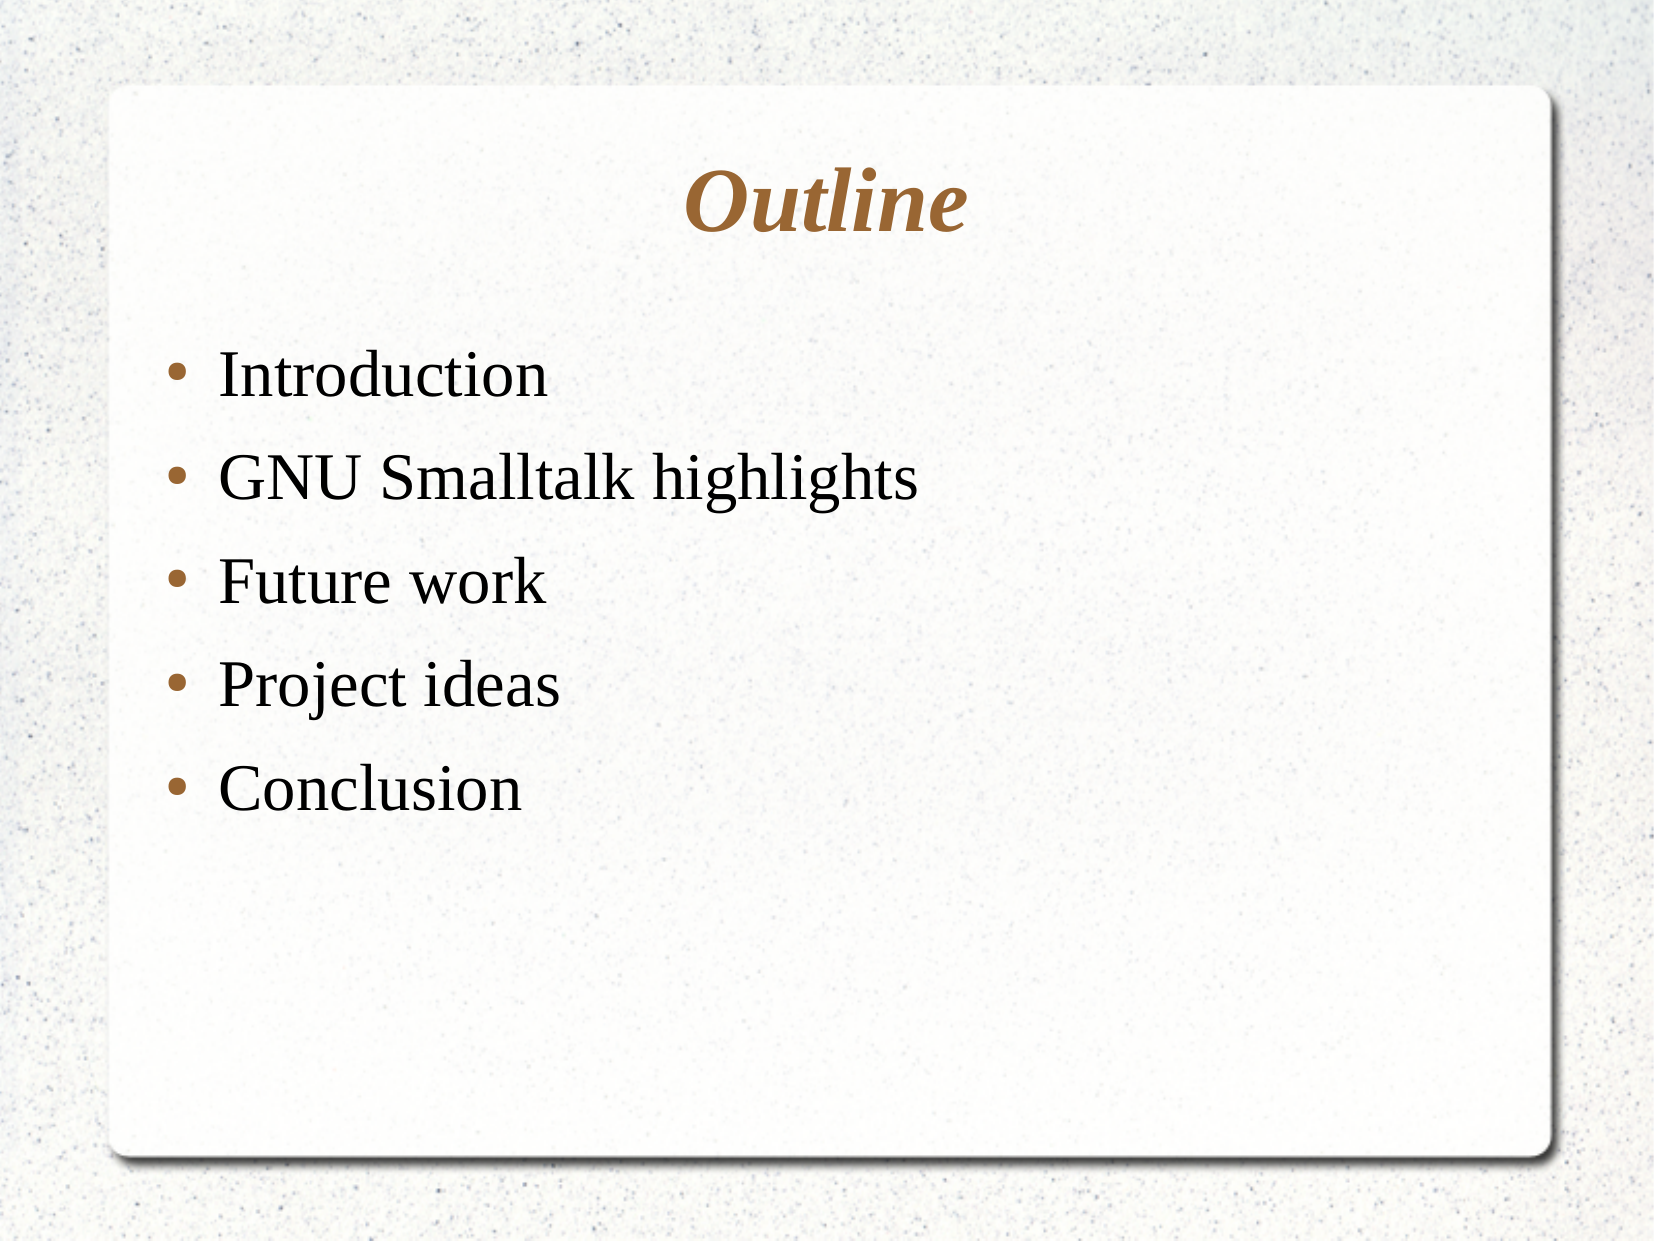

# Outline
Introduction
GNU Smalltalk highlights
Future work
Project ideas
Conclusion